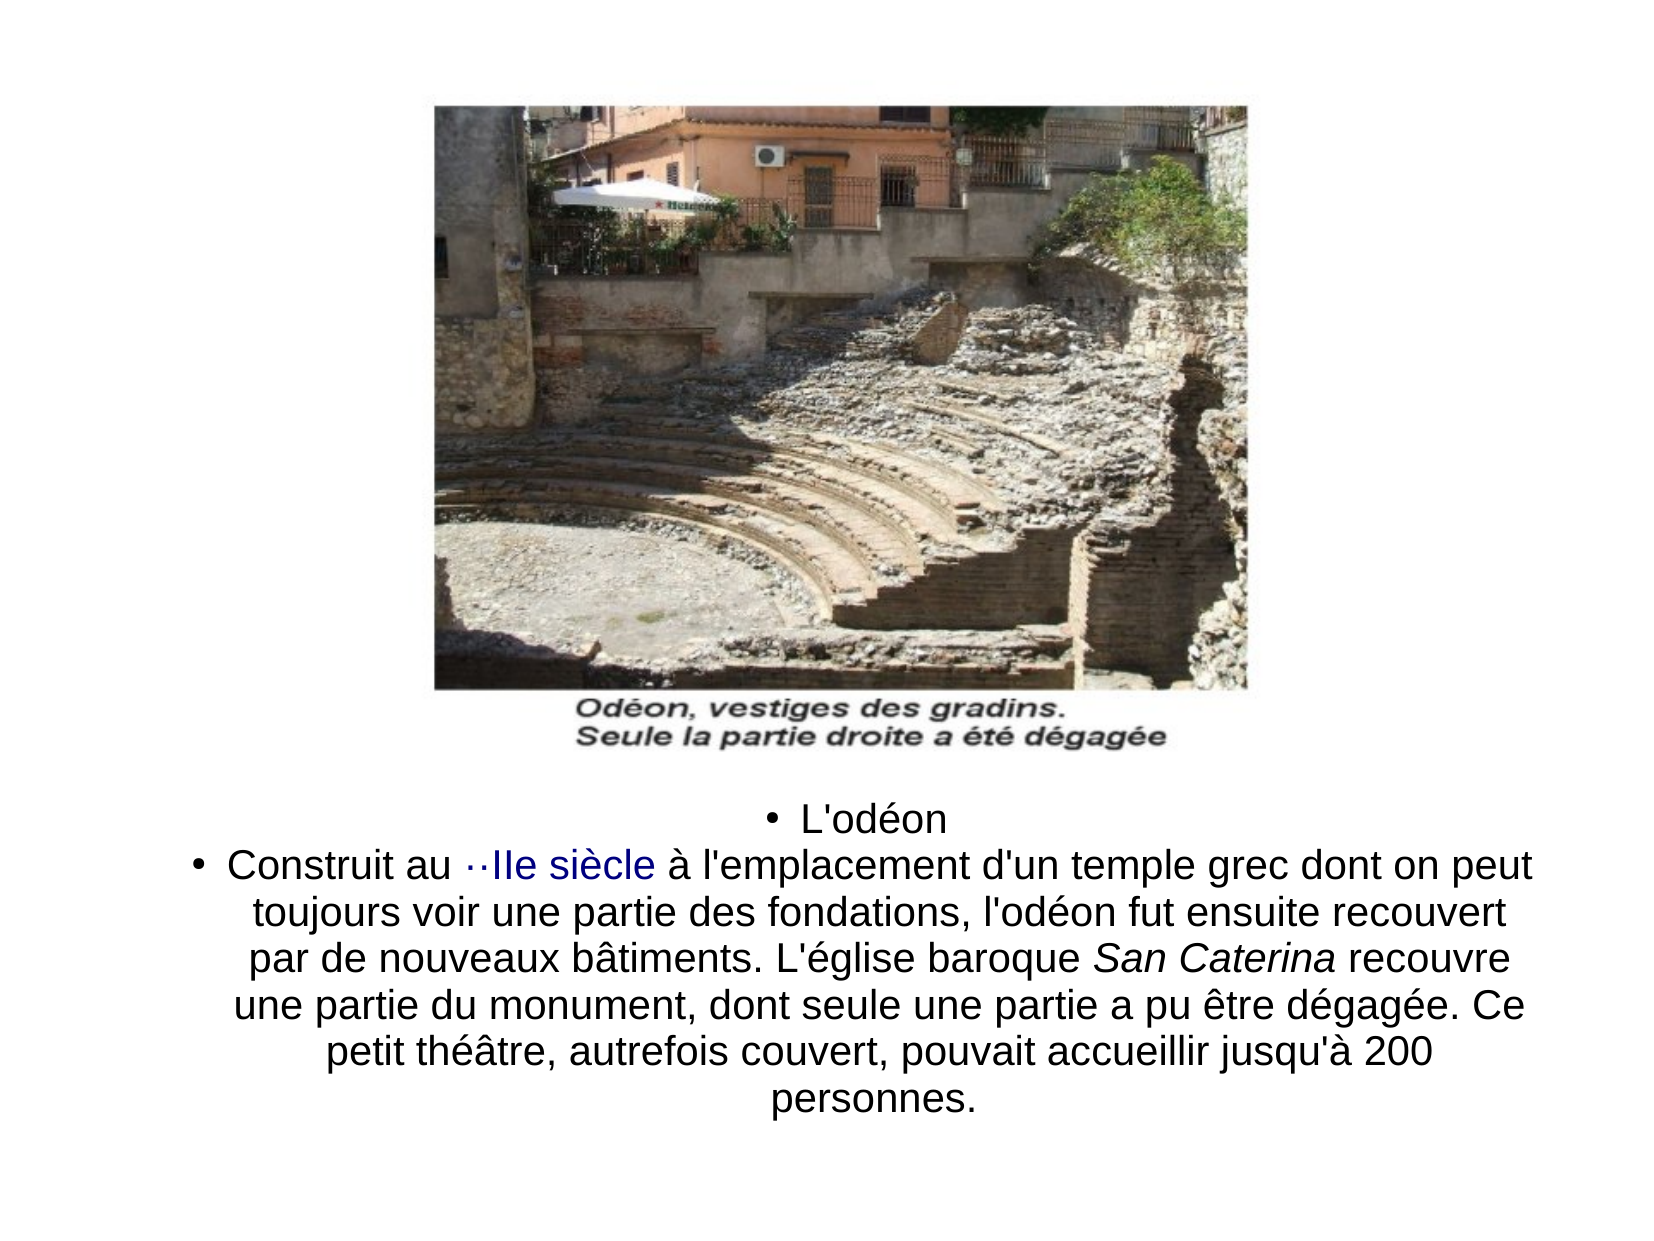

# L'odéon
Construit au ··IIe siècle à l'emplacement d'un temple grec dont on peut toujours voir une partie des fondations, l'odéon fut ensuite recouvert par de nouveaux bâtiments. L'église baroque San Caterina recouvre une partie du monument, dont seule une partie a pu être dégagée. Ce petit théâtre, autrefois couvert, pouvait accueillir jusqu'à 200 personnes.